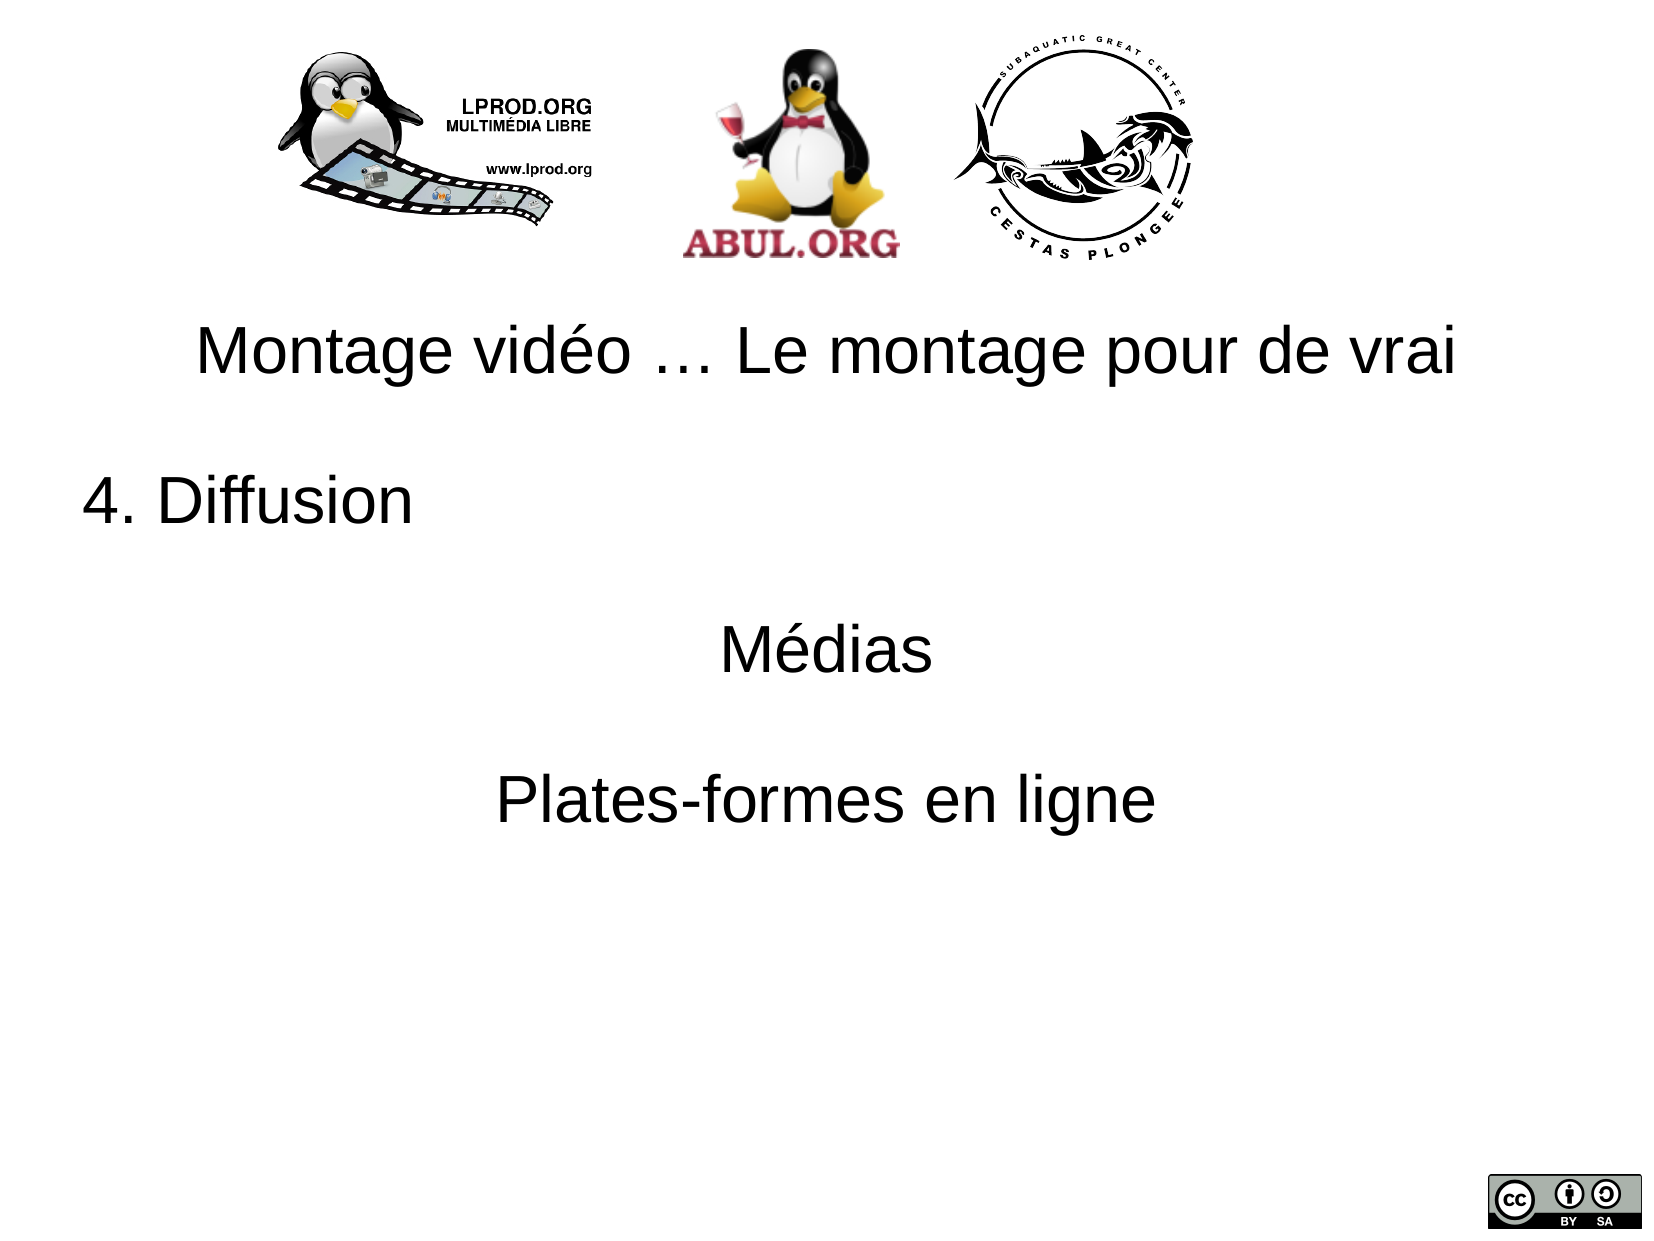

# Montage vidéo … Le montage pour de vrai
4. Diffusion
Médias
Plates-formes en ligne